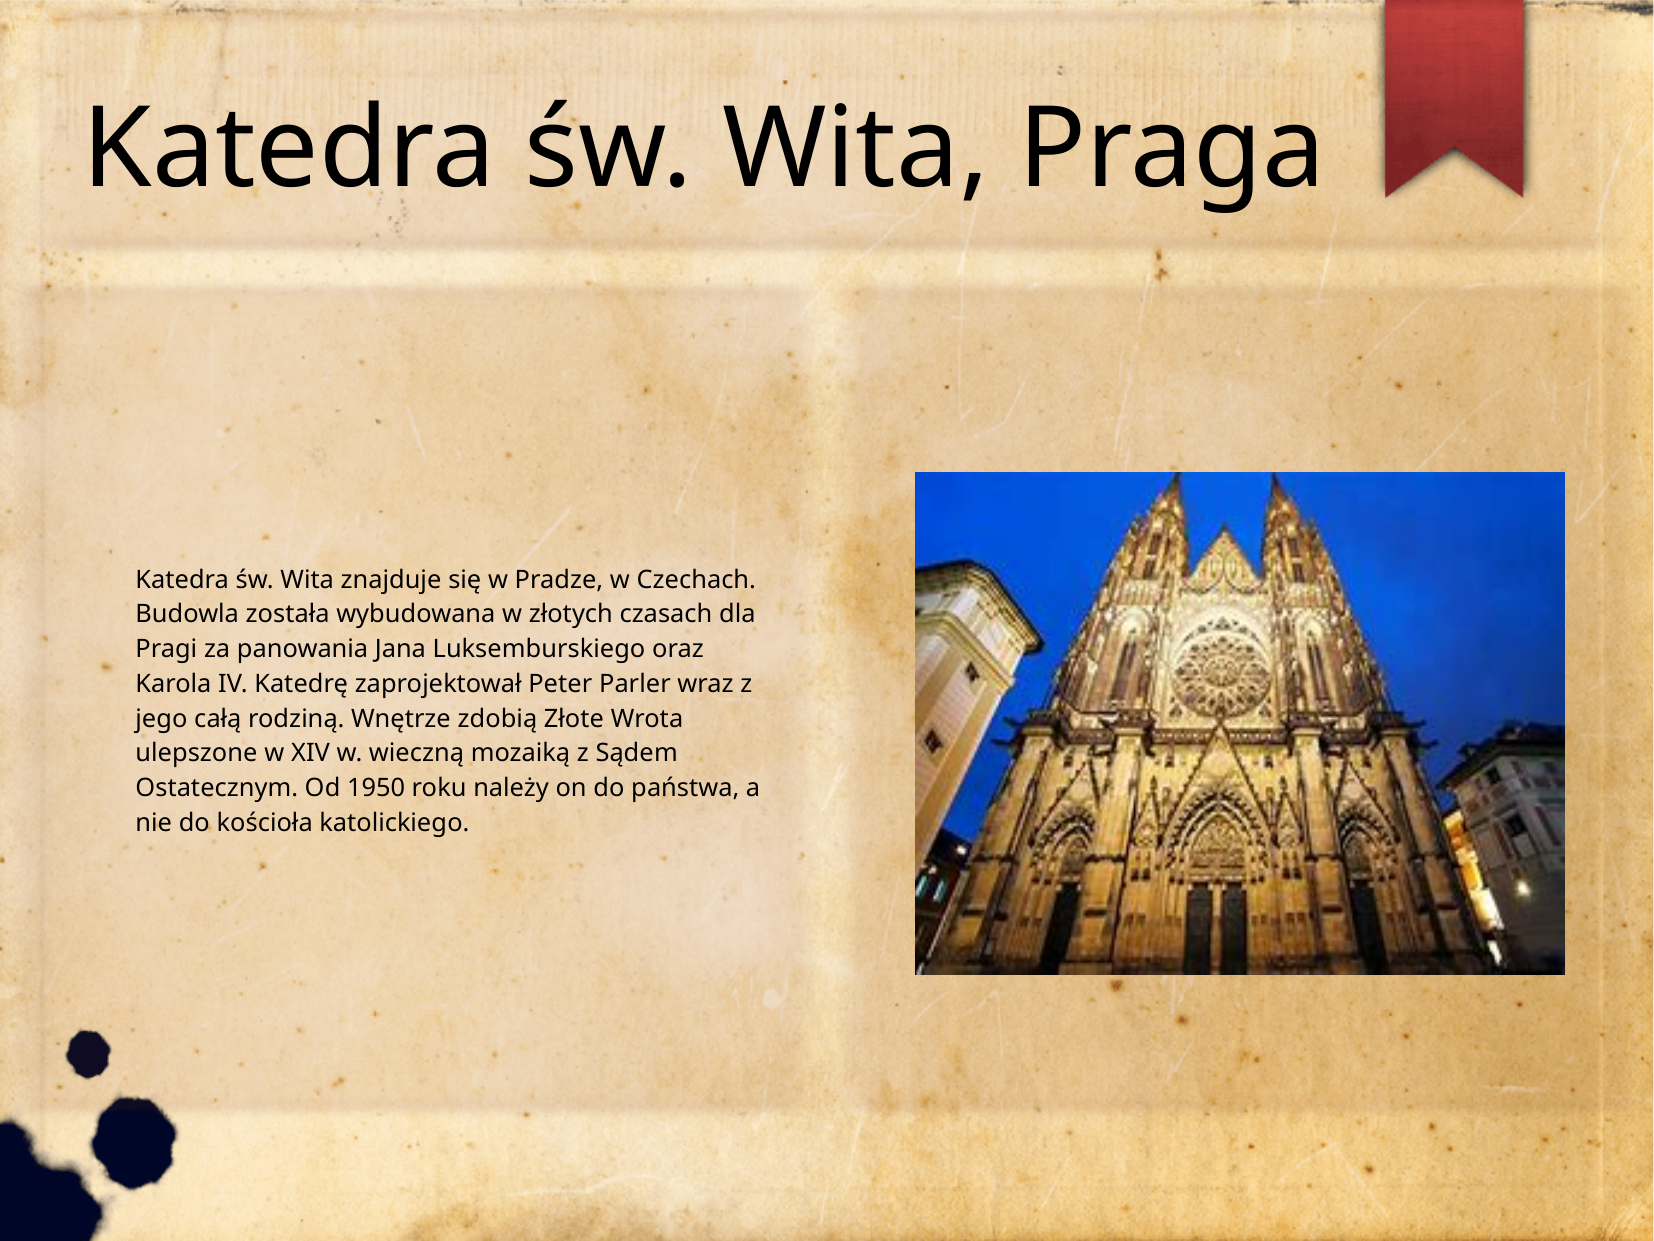

# Katedra św. Wita, Praga
Katedra św. Wita znajduje się w Pradze, w Czechach. Budowla została wybudowana w złotych czasach dla Pragi za panowania Jana Luksemburskiego oraz Karola IV. Katedrę zaprojektował Peter Parler wraz z jego całą rodziną. Wnętrze zdobią Złote Wrota ulepszone w XIV w. wieczną mozaiką z Sądem Ostatecznym. Od 1950 roku należy on do państwa, a nie do kościoła katolickiego.